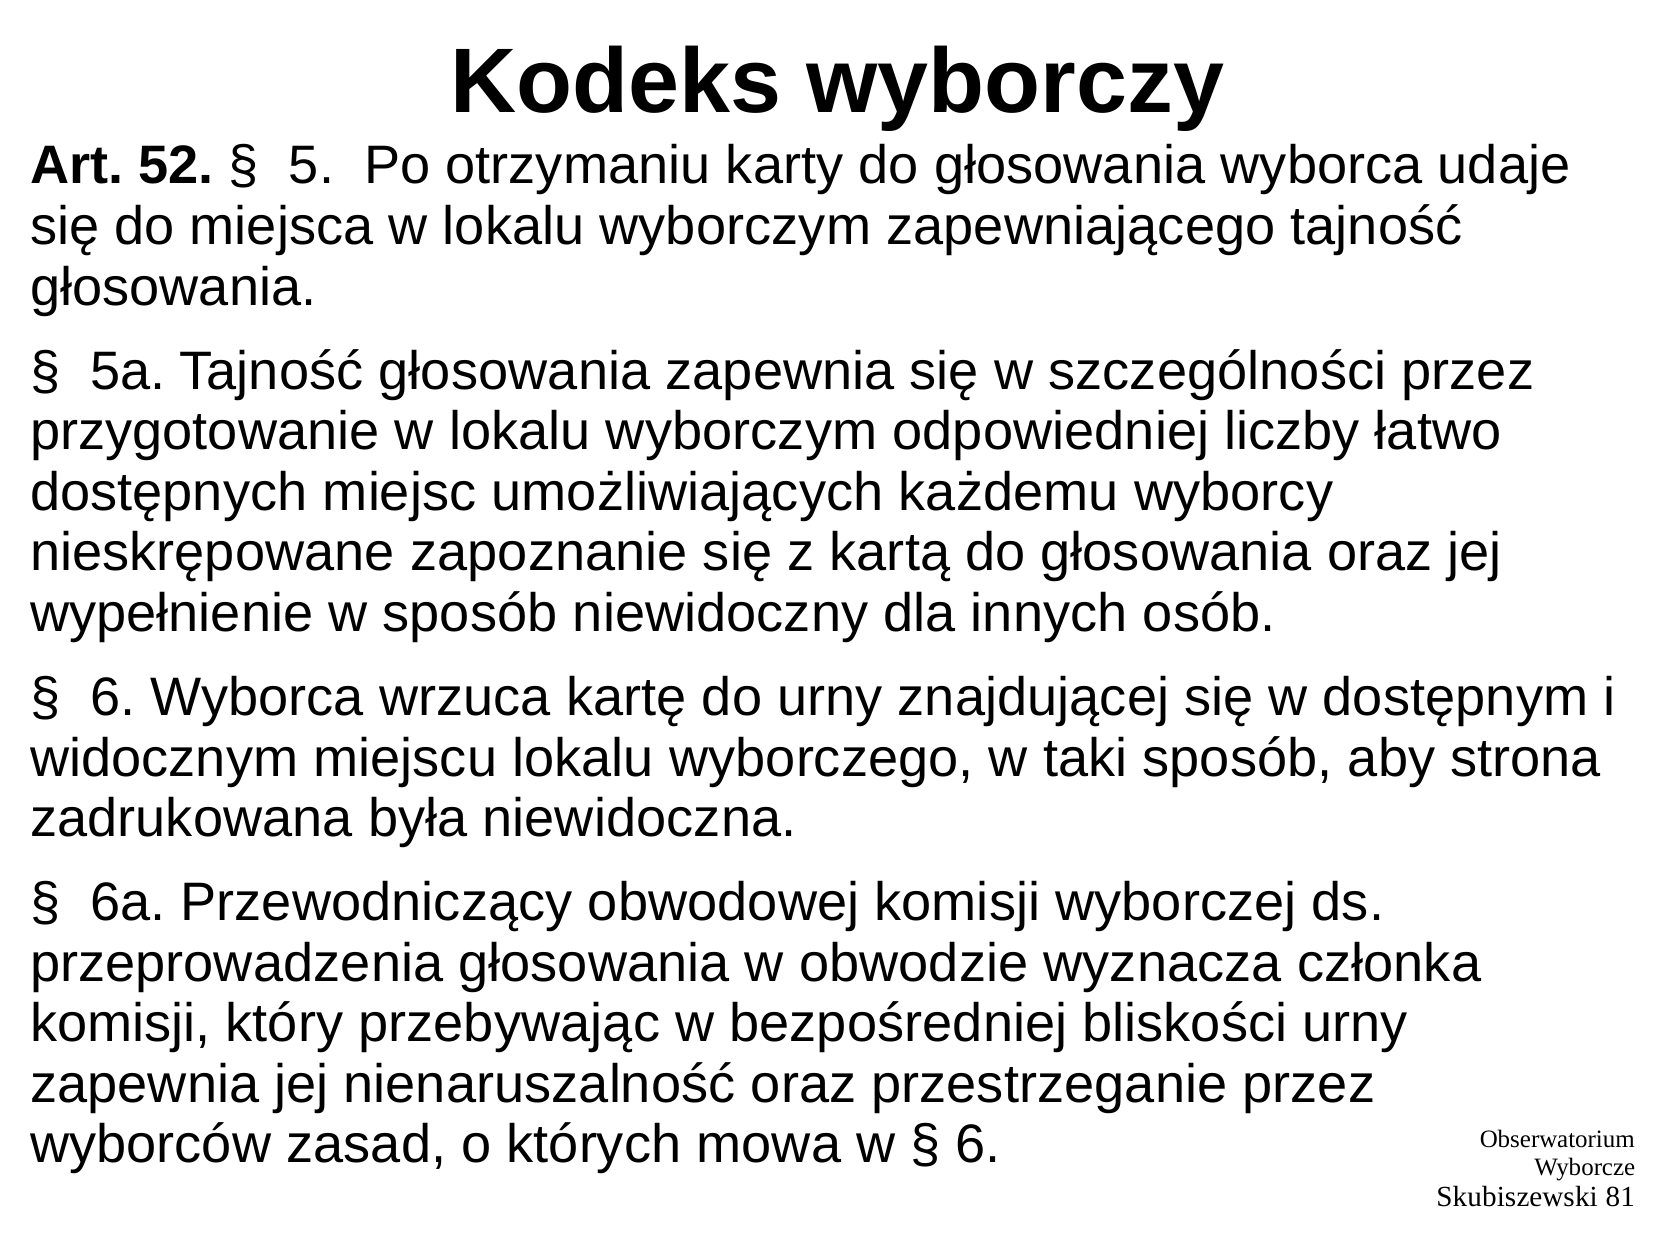

# Kodeks wyborczy
Art. 52. § 5. Po otrzymaniu karty do głosowania wyborca udaje się do miejsca w lokalu wyborczym zapewniającego tajność głosowania.
§ 5a. Tajność głosowania zapewnia się w szczególności przez przygotowanie w lokalu wyborczym odpowiedniej liczby łatwo dostępnych miejsc umożliwiających każdemu wyborcy nieskrępowane zapoznanie się z kartą do głosowania oraz jej wypełnienie w sposób niewidoczny dla innych osób.
§ 6. Wyborca wrzuca kartę do urny znajdującej się w dostępnym i widocznym miejscu lokalu wyborczego, w taki sposób, aby strona zadrukowana była niewidoczna.
§ 6a. Przewodniczący obwodowej komisji wyborczej ds. przeprowadzenia głosowania w obwodzie wyznacza członka komisji, który przebywając w bezpośredniej bliskości urny zapewnia jej nienaruszalność oraz przestrzeganie przez wyborców zasad, o których mowa w § 6.
81